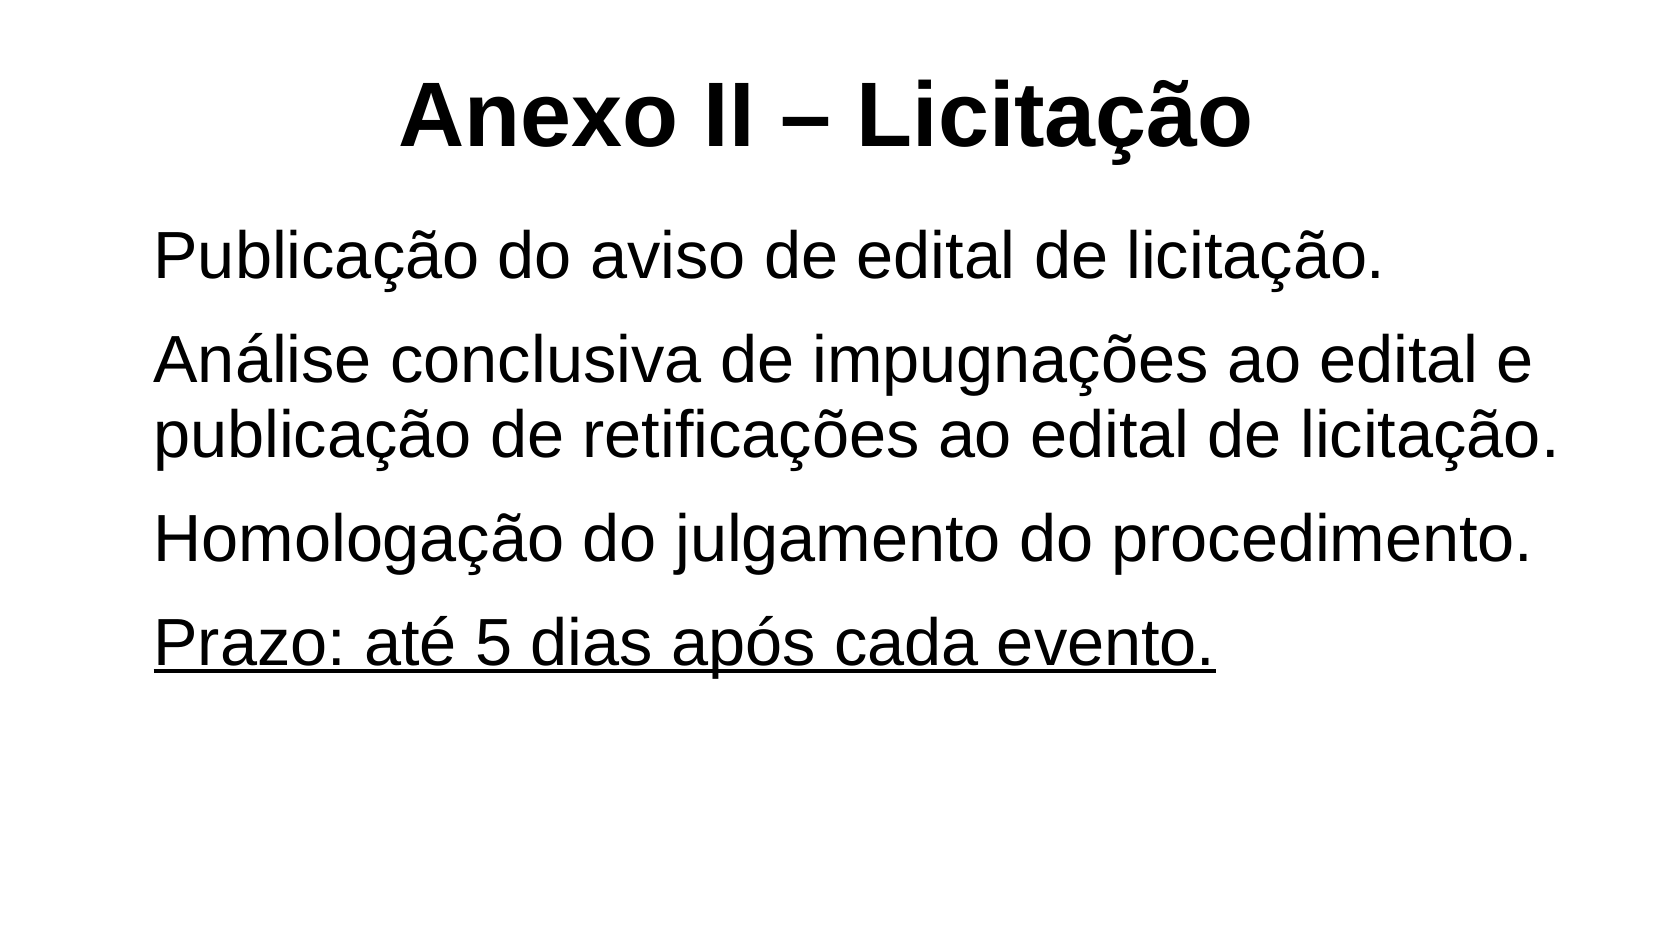

# Anexo II – Licitação
Publicação do aviso de edital de licitação.
Análise conclusiva de impugnações ao edital e publicação de retificações ao edital de licitação.
Homologação do julgamento do procedimento.
Prazo: até 5 dias após cada evento.